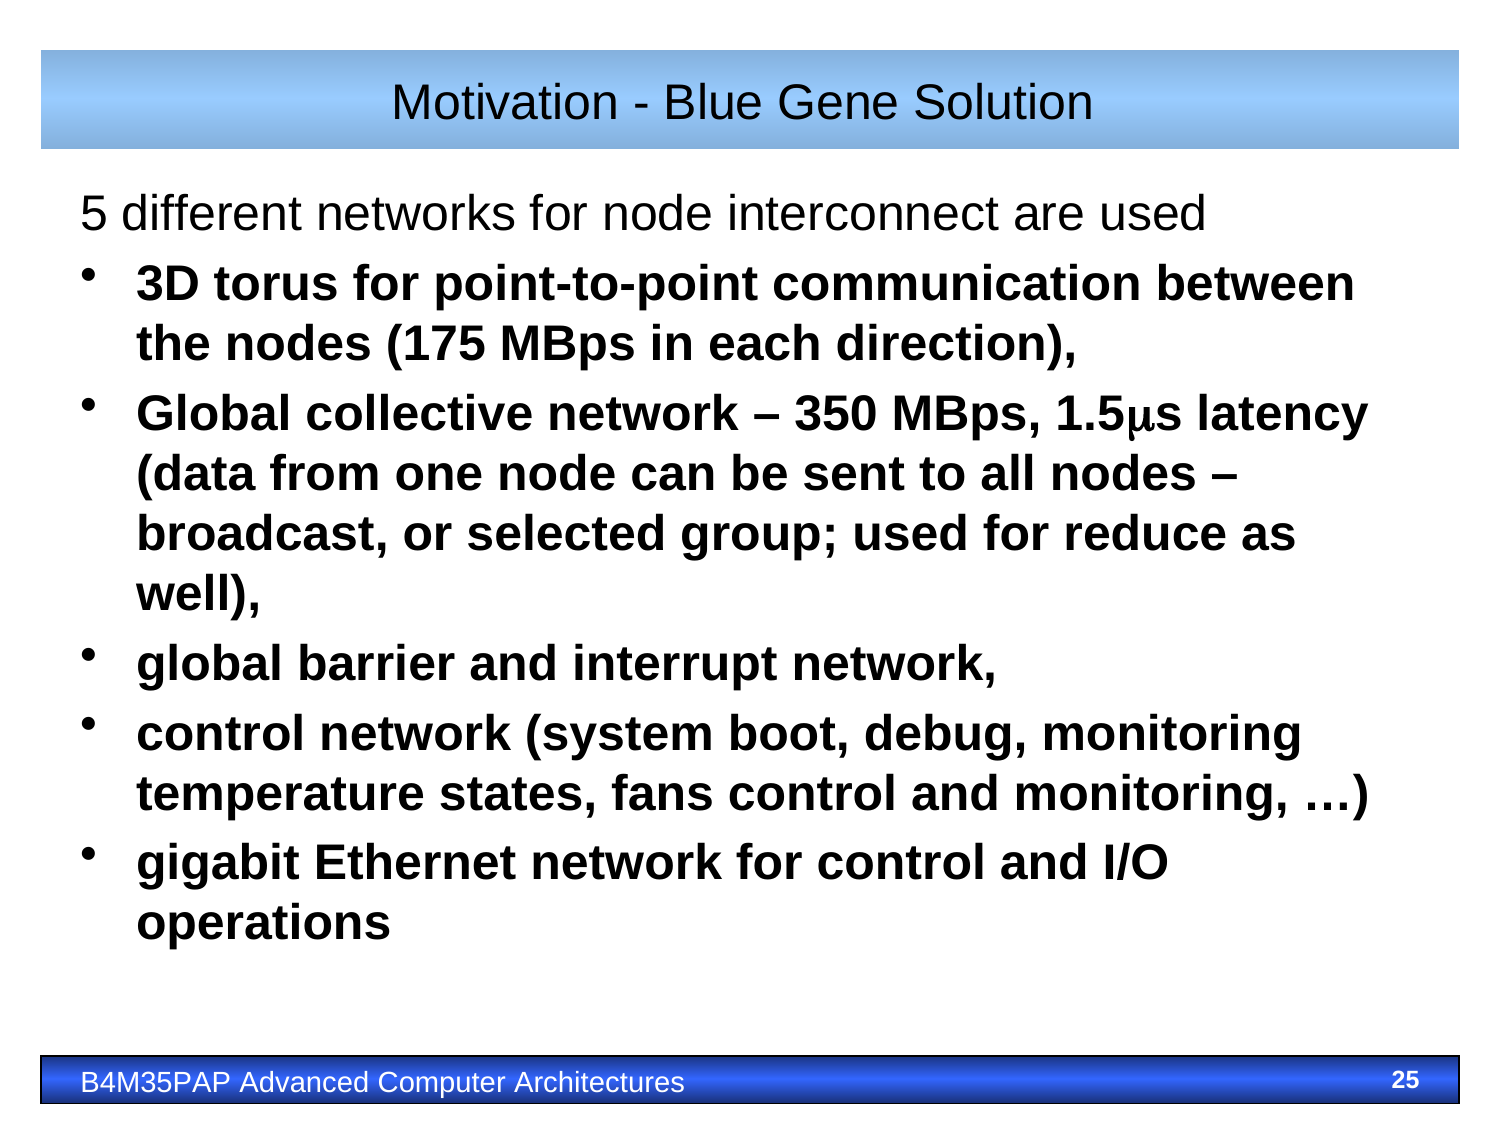

# Motivation - Blue Gene Solution
5 different networks for node interconnect are used
3D torus for point-to-point communication between the nodes (175 MBps in each direction),
Global collective network – 350 MBps, 1.5s latency (data from one node can be sent to all nodes – broadcast, or selected group; used for reduce as well),
global barrier and interrupt network,
control network (system boot, debug, monitoring temperature states, fans control and monitoring, …)
gigabit Ethernet network for control and I/O operations